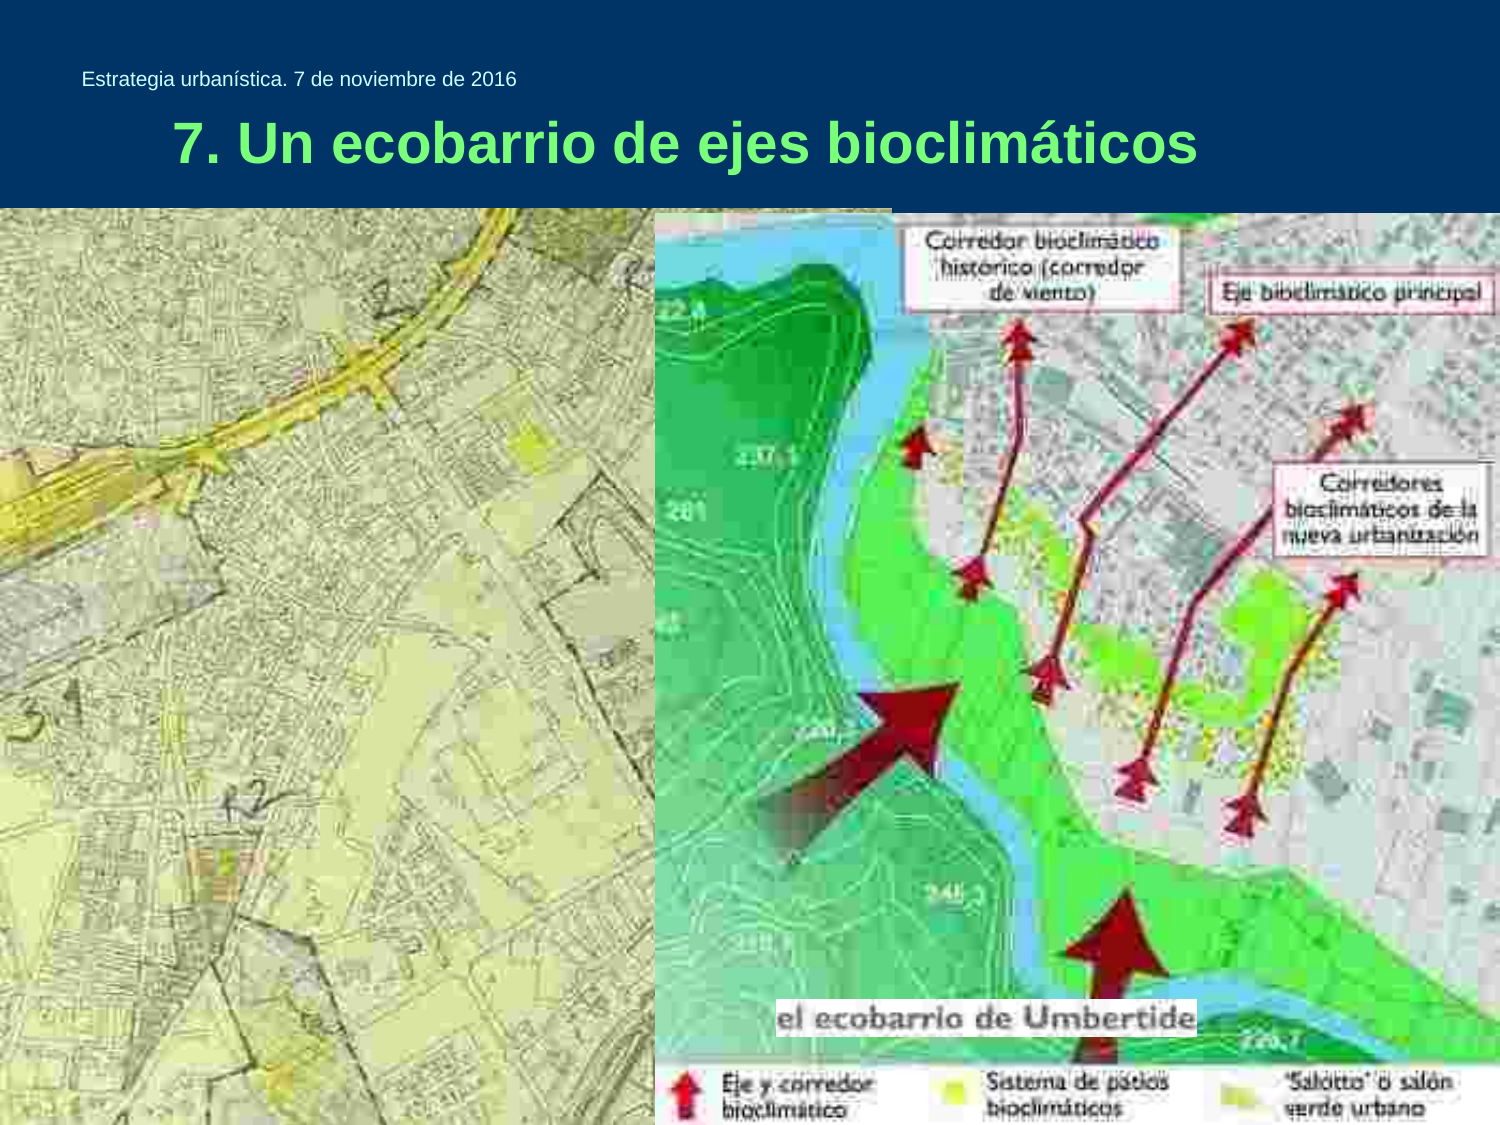

Estrategia urbanística. 7 de noviembre de 2016
7. Un ecobarrio de ejes bioclimáticos